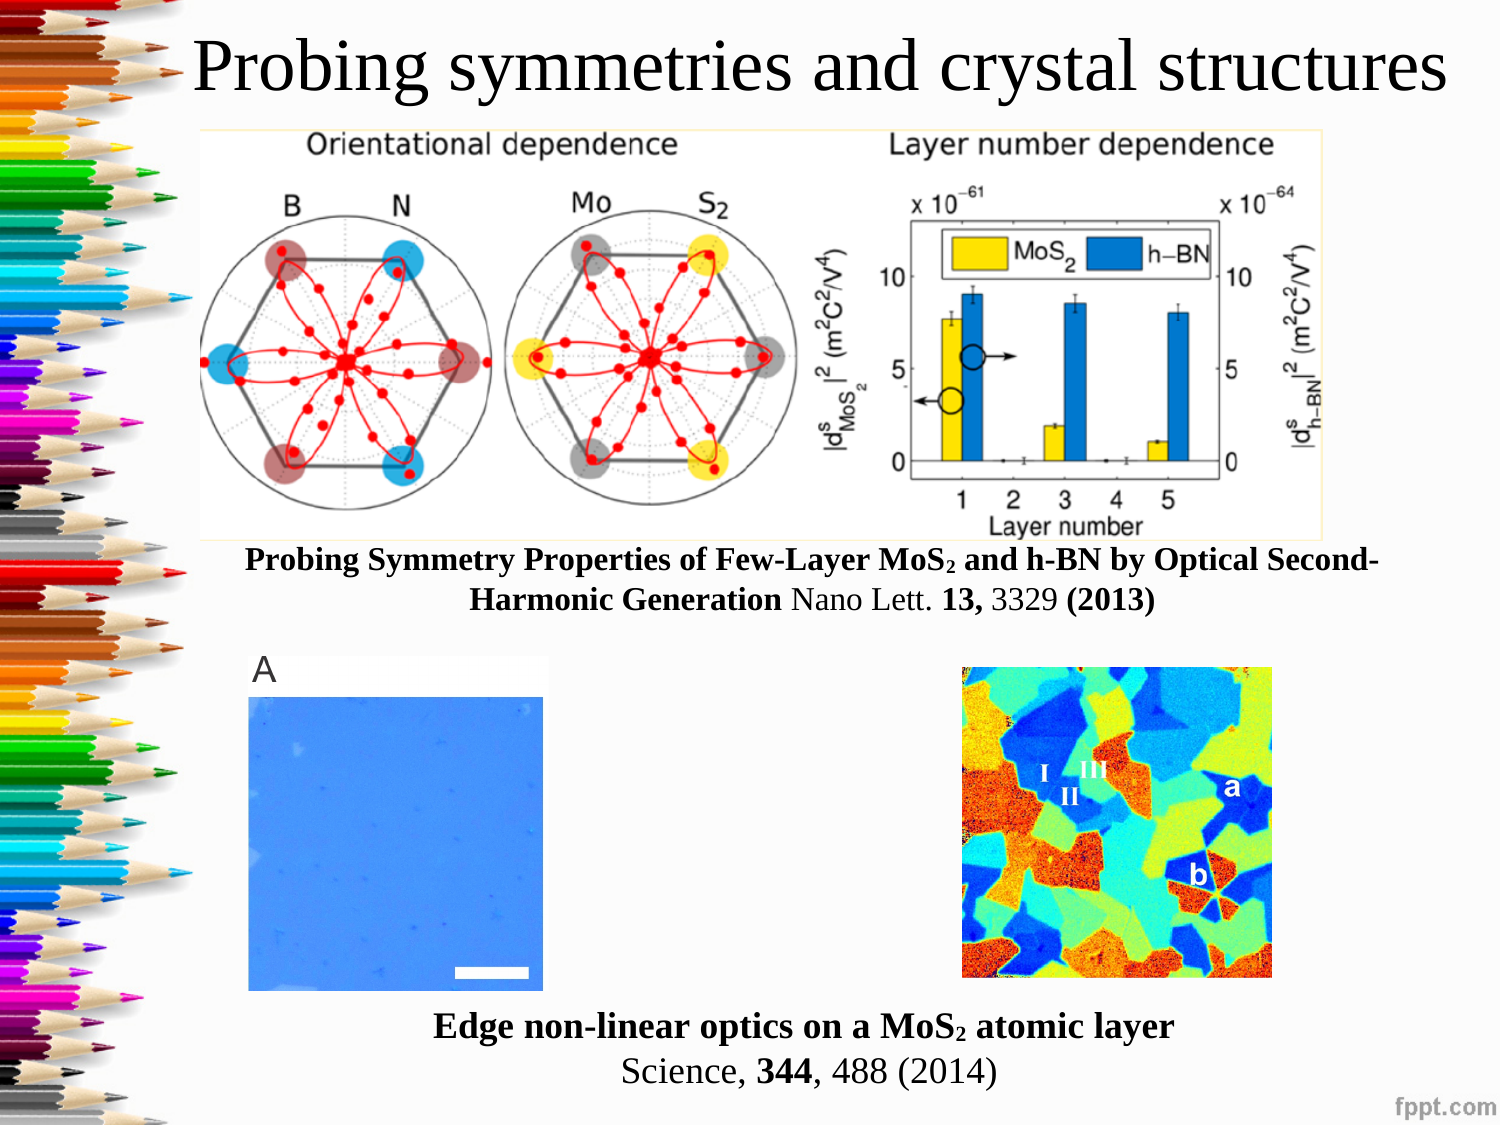

# Probing symmetries and crystal structures
Probing Symmetry Properties of Few-Layer MoS2 and h-BN by Optical Second-Harmonic Generation Nano Lett. 13, 3329 (2013)
Edge non-linear optics on a MoS2 atomic layer
Science, 344, 488 (2014)